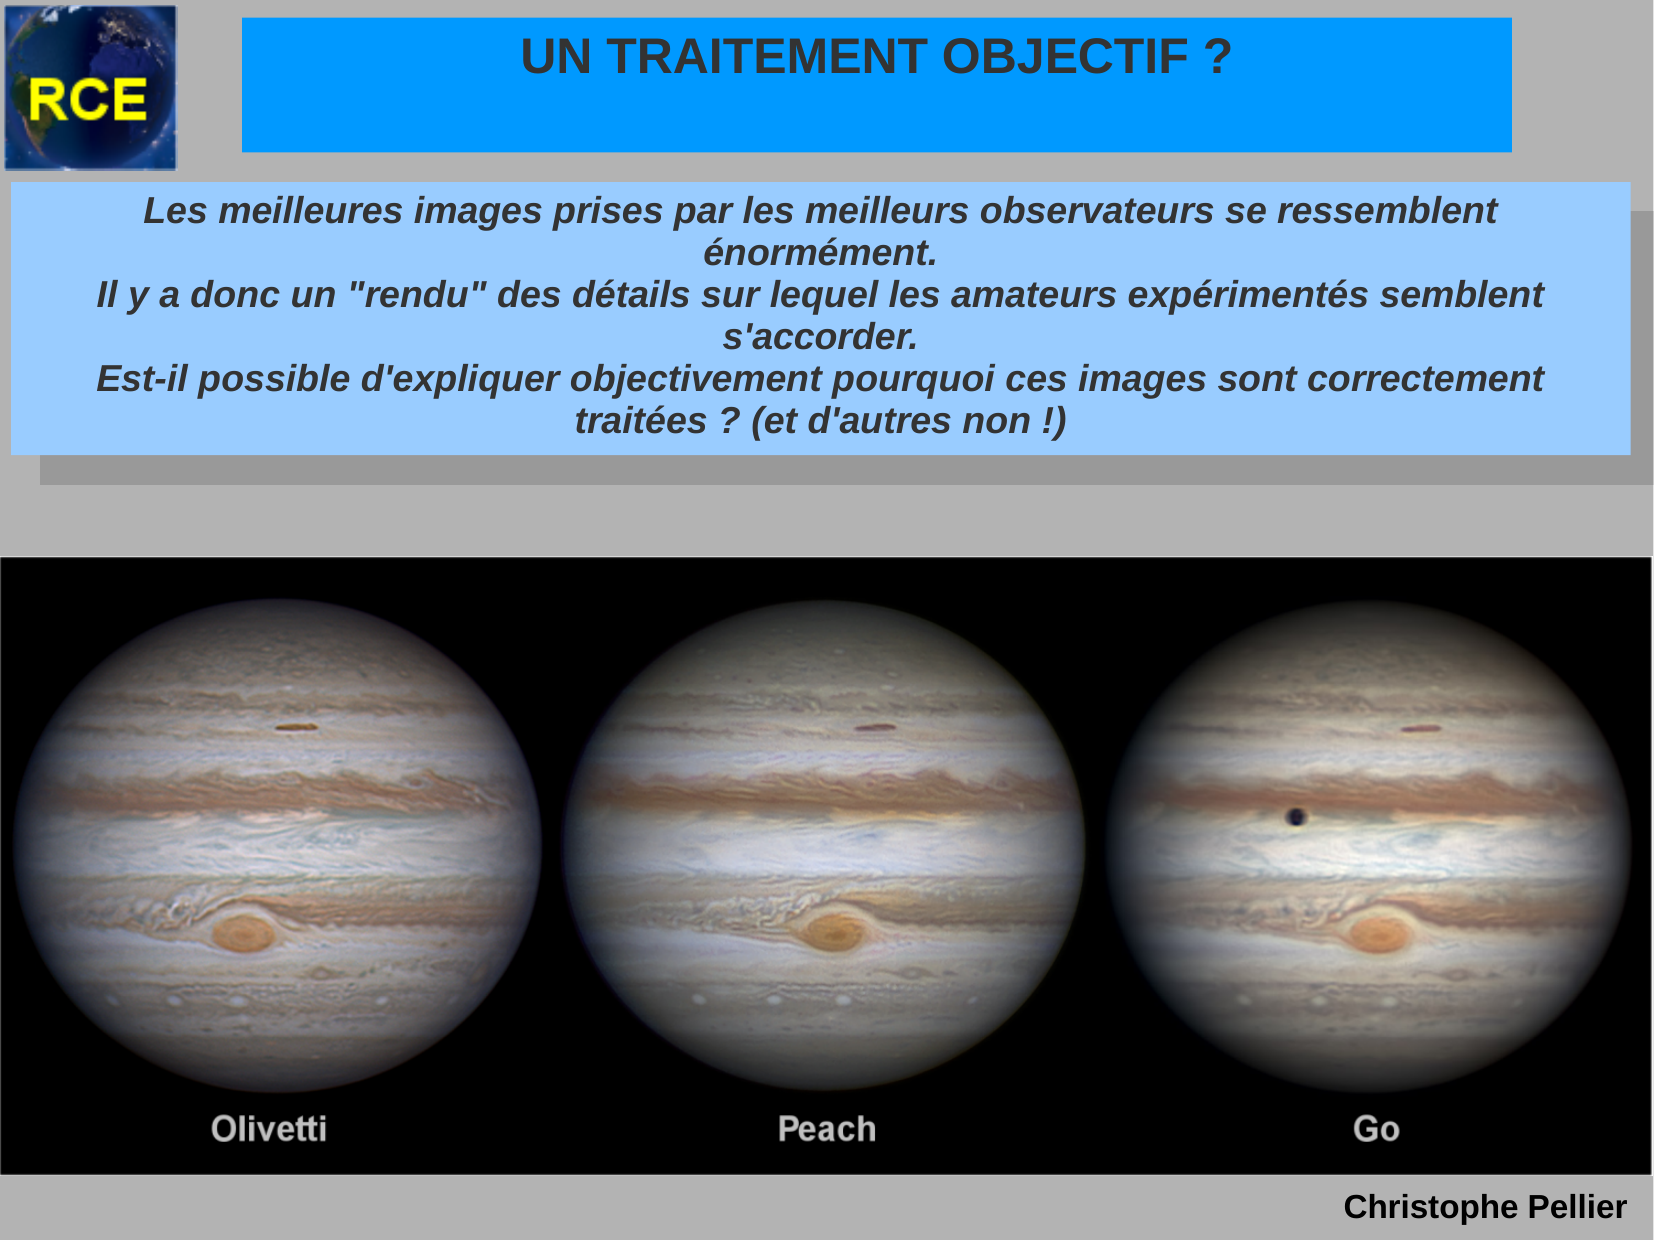

UN TRAITEMENT OBJECTIF ?
Les meilleures images prises par les meilleurs observateurs se ressemblent énormément.
Il y a donc un "rendu" des détails sur lequel les amateurs expérimentés semblent s'accorder.
Est-il possible d'expliquer objectivement pourquoi ces images sont correctement traitées ? (et d'autres non !)
Christophe Pellier